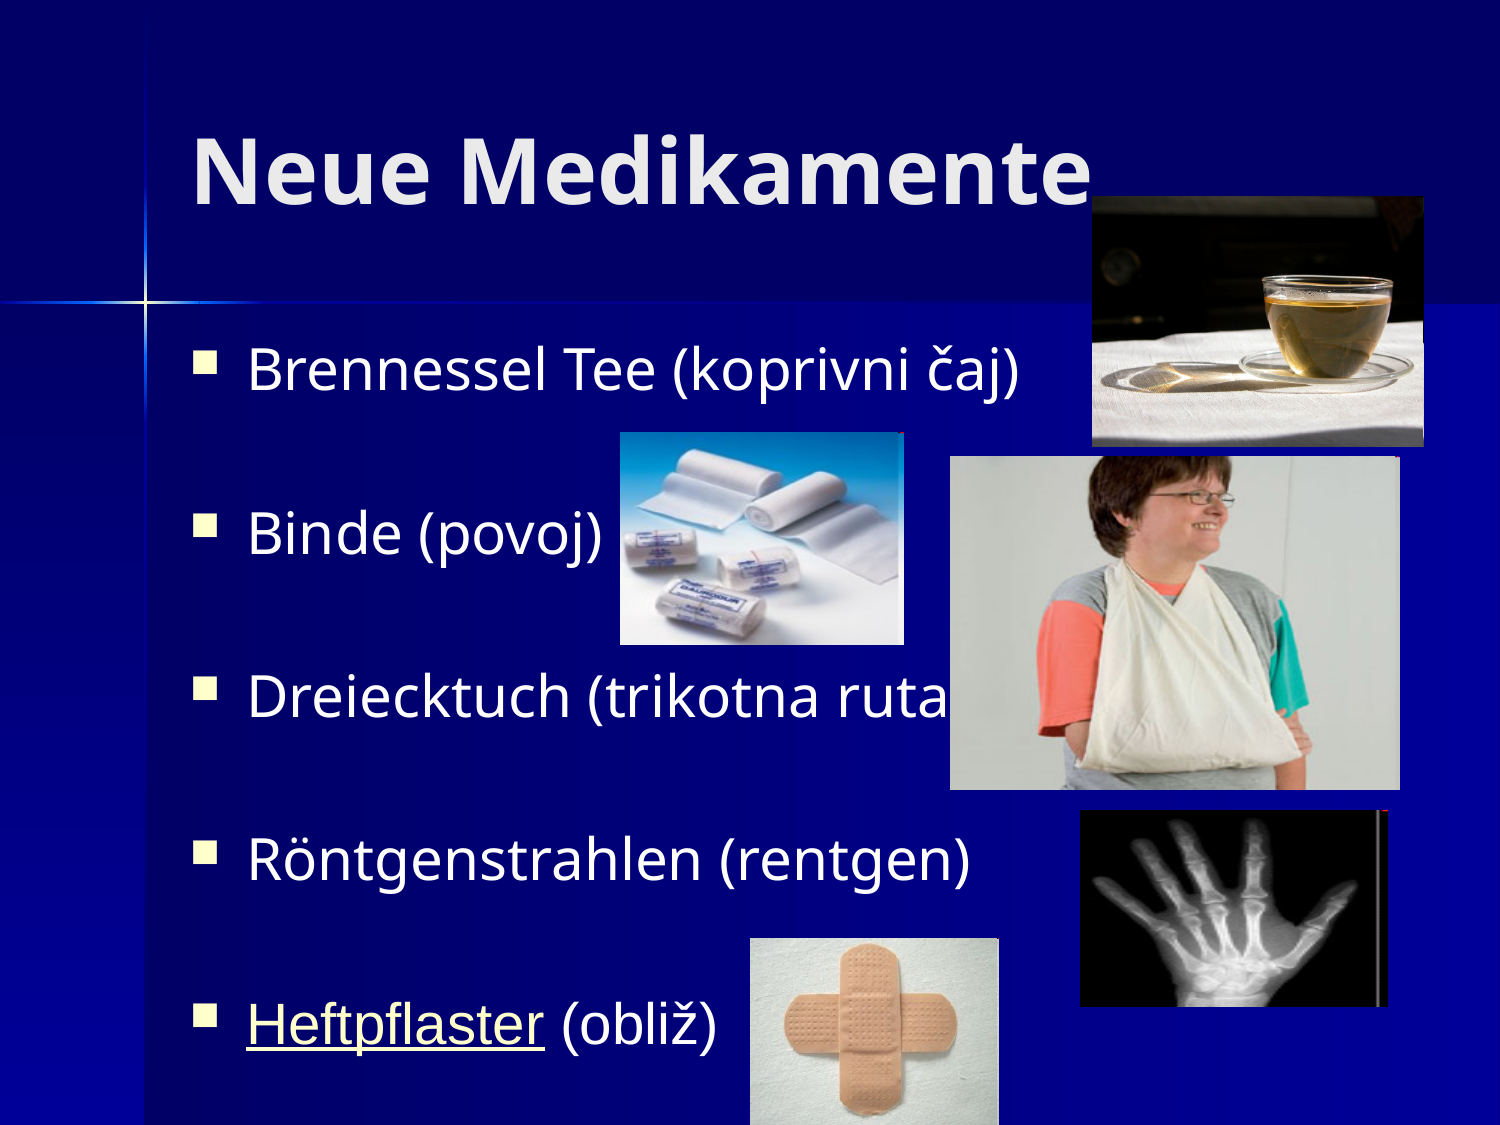

# Neue Medikamente
Brennessel Tee (koprivni čaj)
Binde (povoj)
Dreiecktuch (trikotna ruta)
Röntgenstrahlen (rentgen)
Heftpflaster (obliž)